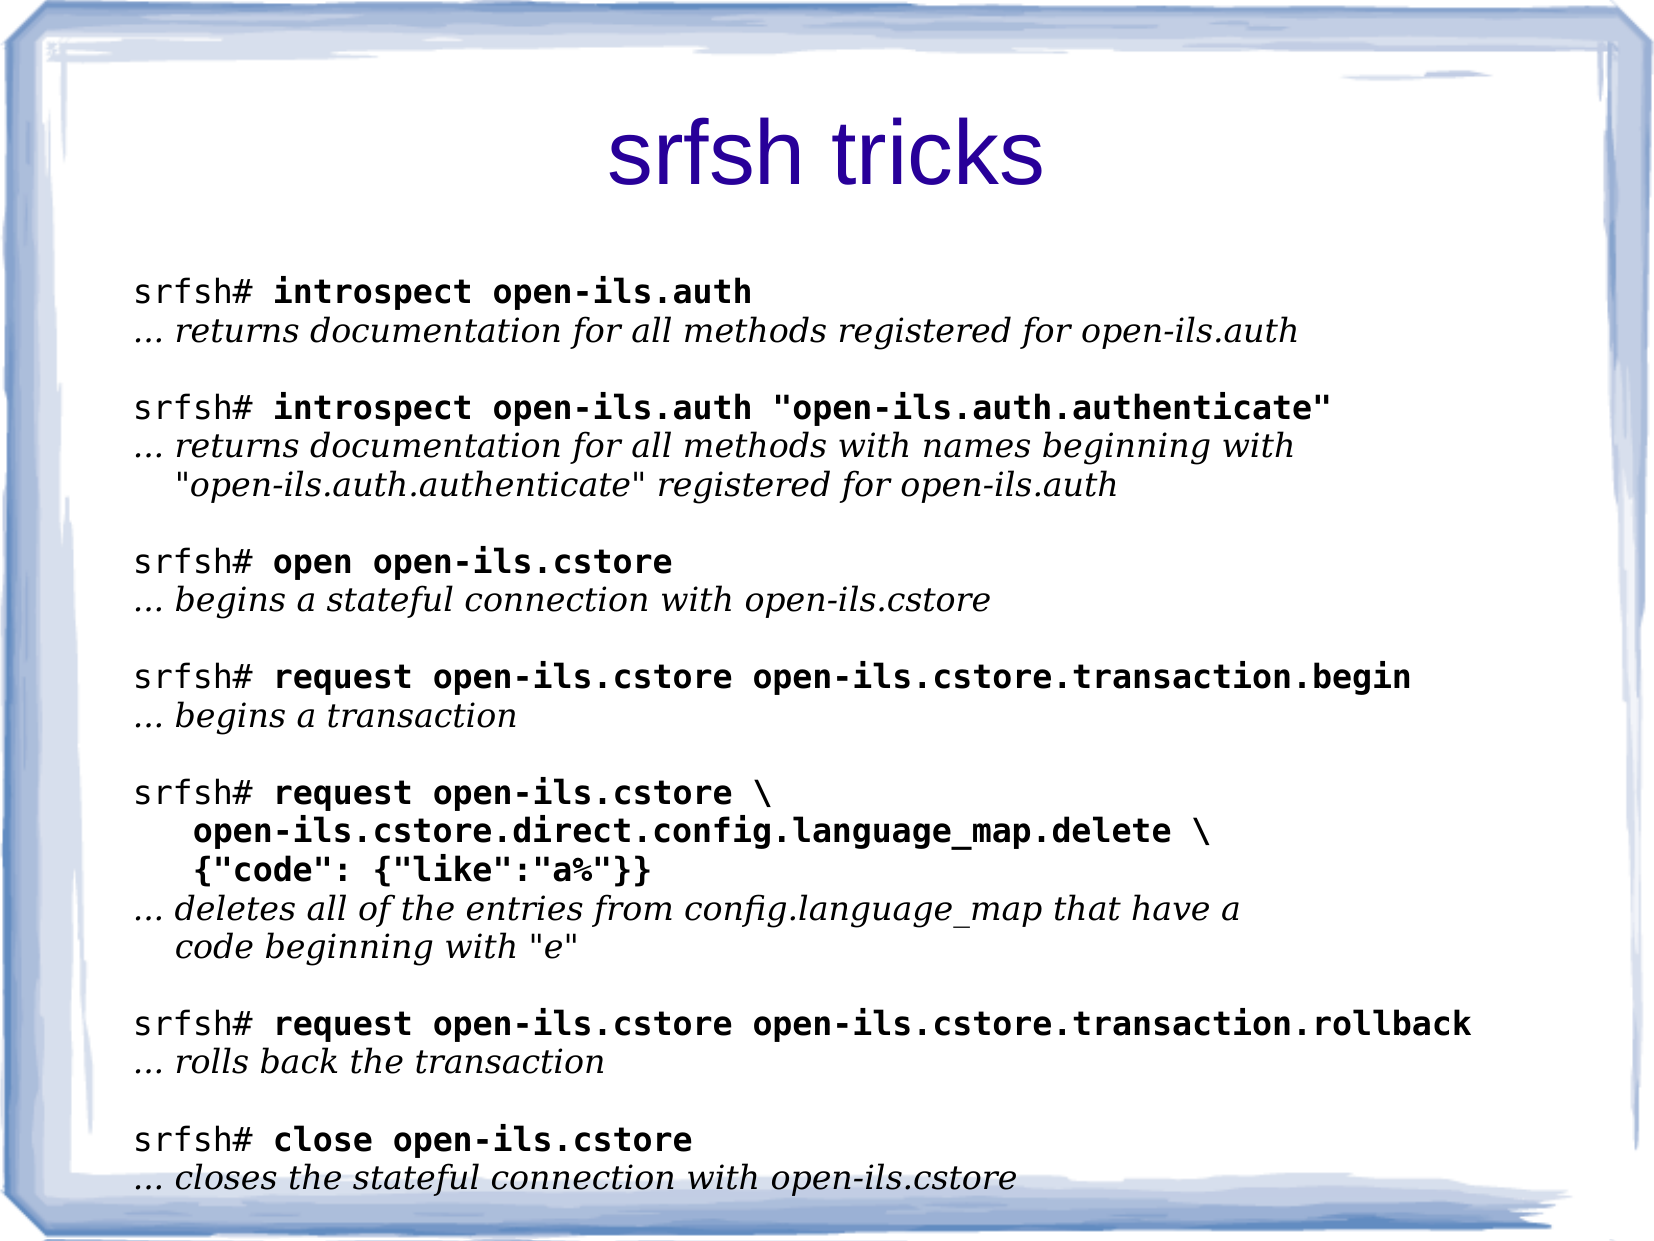

# srfsh tricks
srfsh# introspect open-ils.auth
... returns documentation for all methods registered for open-ils.auth
srfsh# introspect open-ils.auth "open-ils.auth.authenticate"
... returns documentation for all methods with names beginning with
 "open-ils.auth.authenticate" registered for open-ils.auth
srfsh# open open-ils.cstore
... begins a stateful connection with open-ils.cstore
srfsh# request open-ils.cstore open-ils.cstore.transaction.begin
... begins a transaction
srfsh# request open-ils.cstore \
 open-ils.cstore.direct.config.language_map.delete \
 {"code": {"like":"a%"}}
... deletes all of the entries from config.language_map that have a
 code beginning with "e"
srfsh# request open-ils.cstore open-ils.cstore.transaction.rollback
... rolls back the transaction
srfsh# close open-ils.cstore
... closes the stateful connection with open-ils.cstore